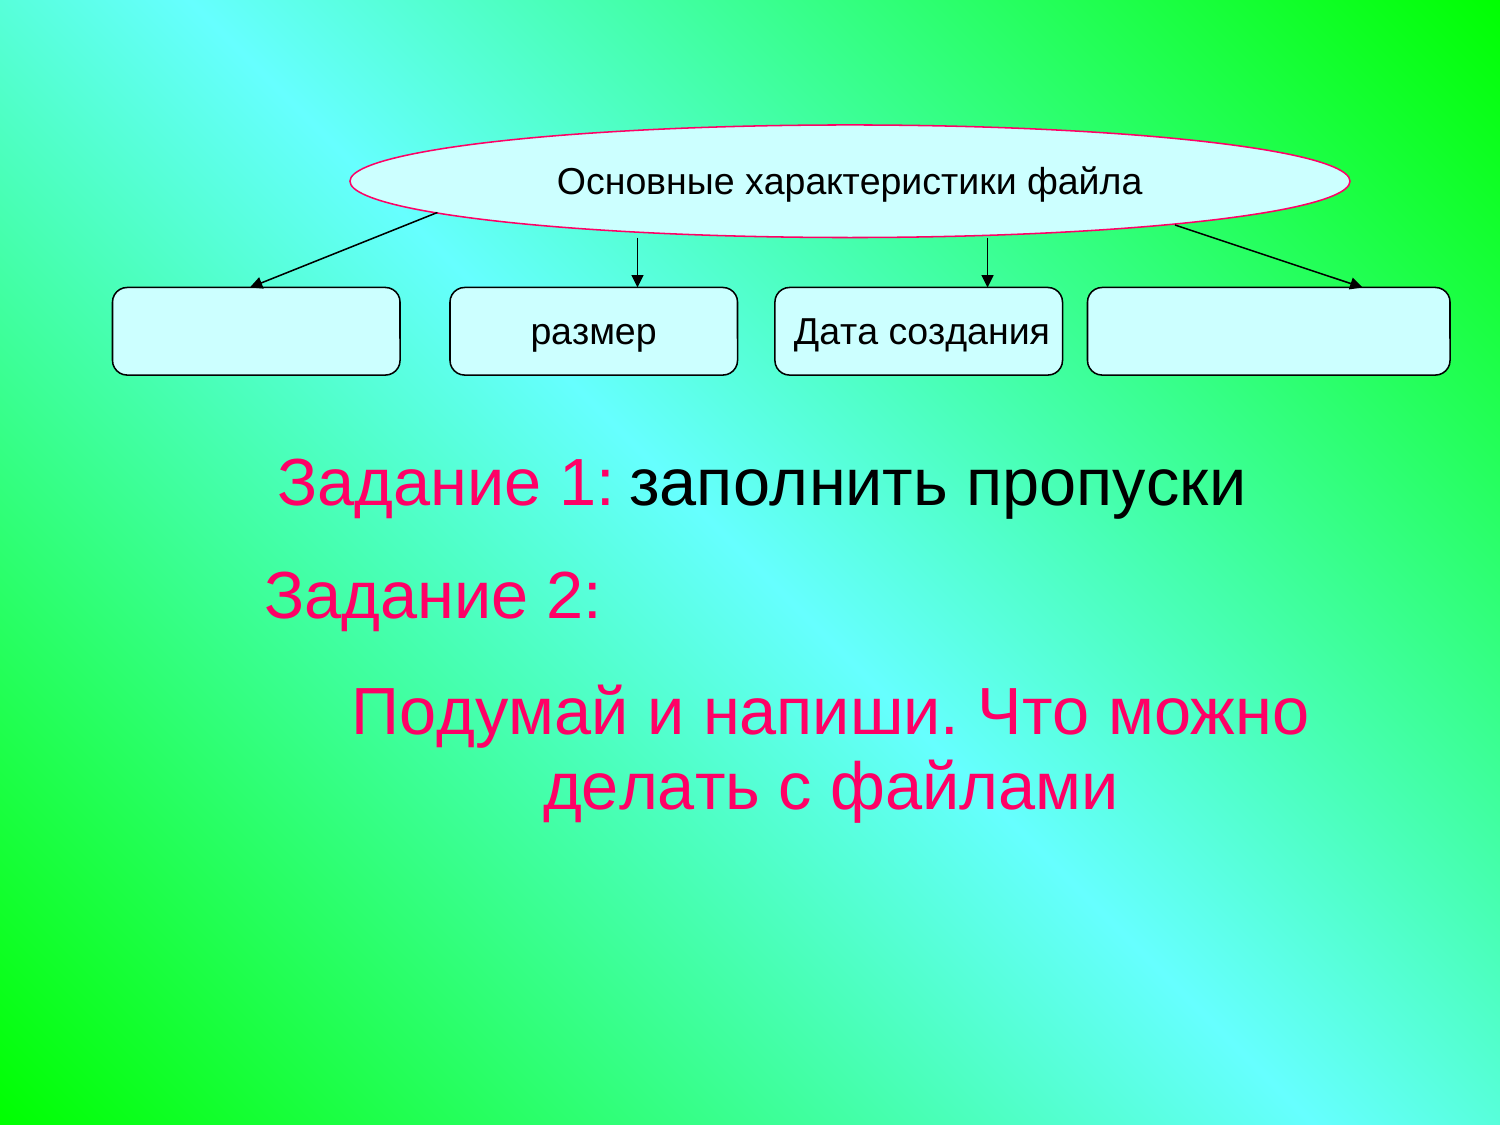

Основные характеристики файла
Имя
размер
Дата создания
Время создания
Задание 1: заполнить пропуски
Задание 2:
Подумай и напиши. Что можно делать с файлами